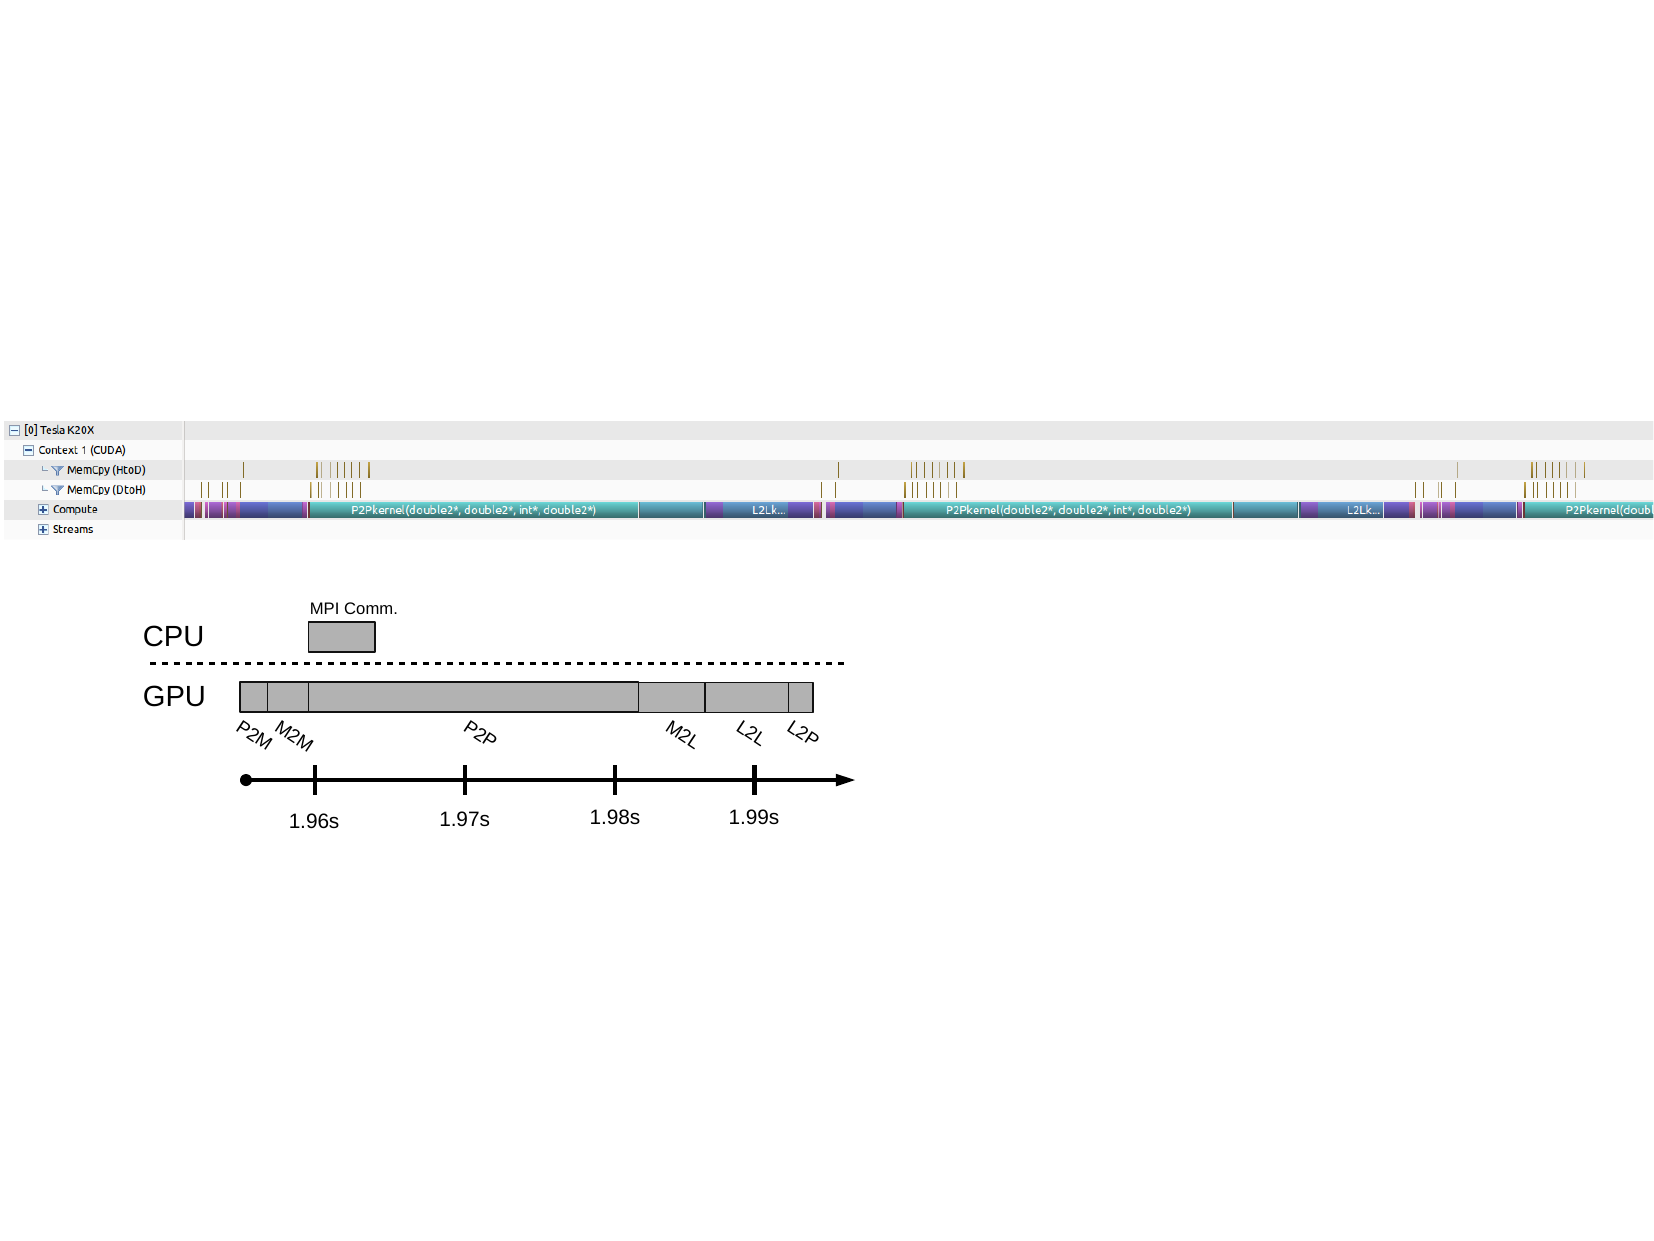

MPI Comm.
CPU
GPU
M2L
P2M
M2M
L2P
L2L
P2P
1.98s
1.99s
1.97s
1.96s